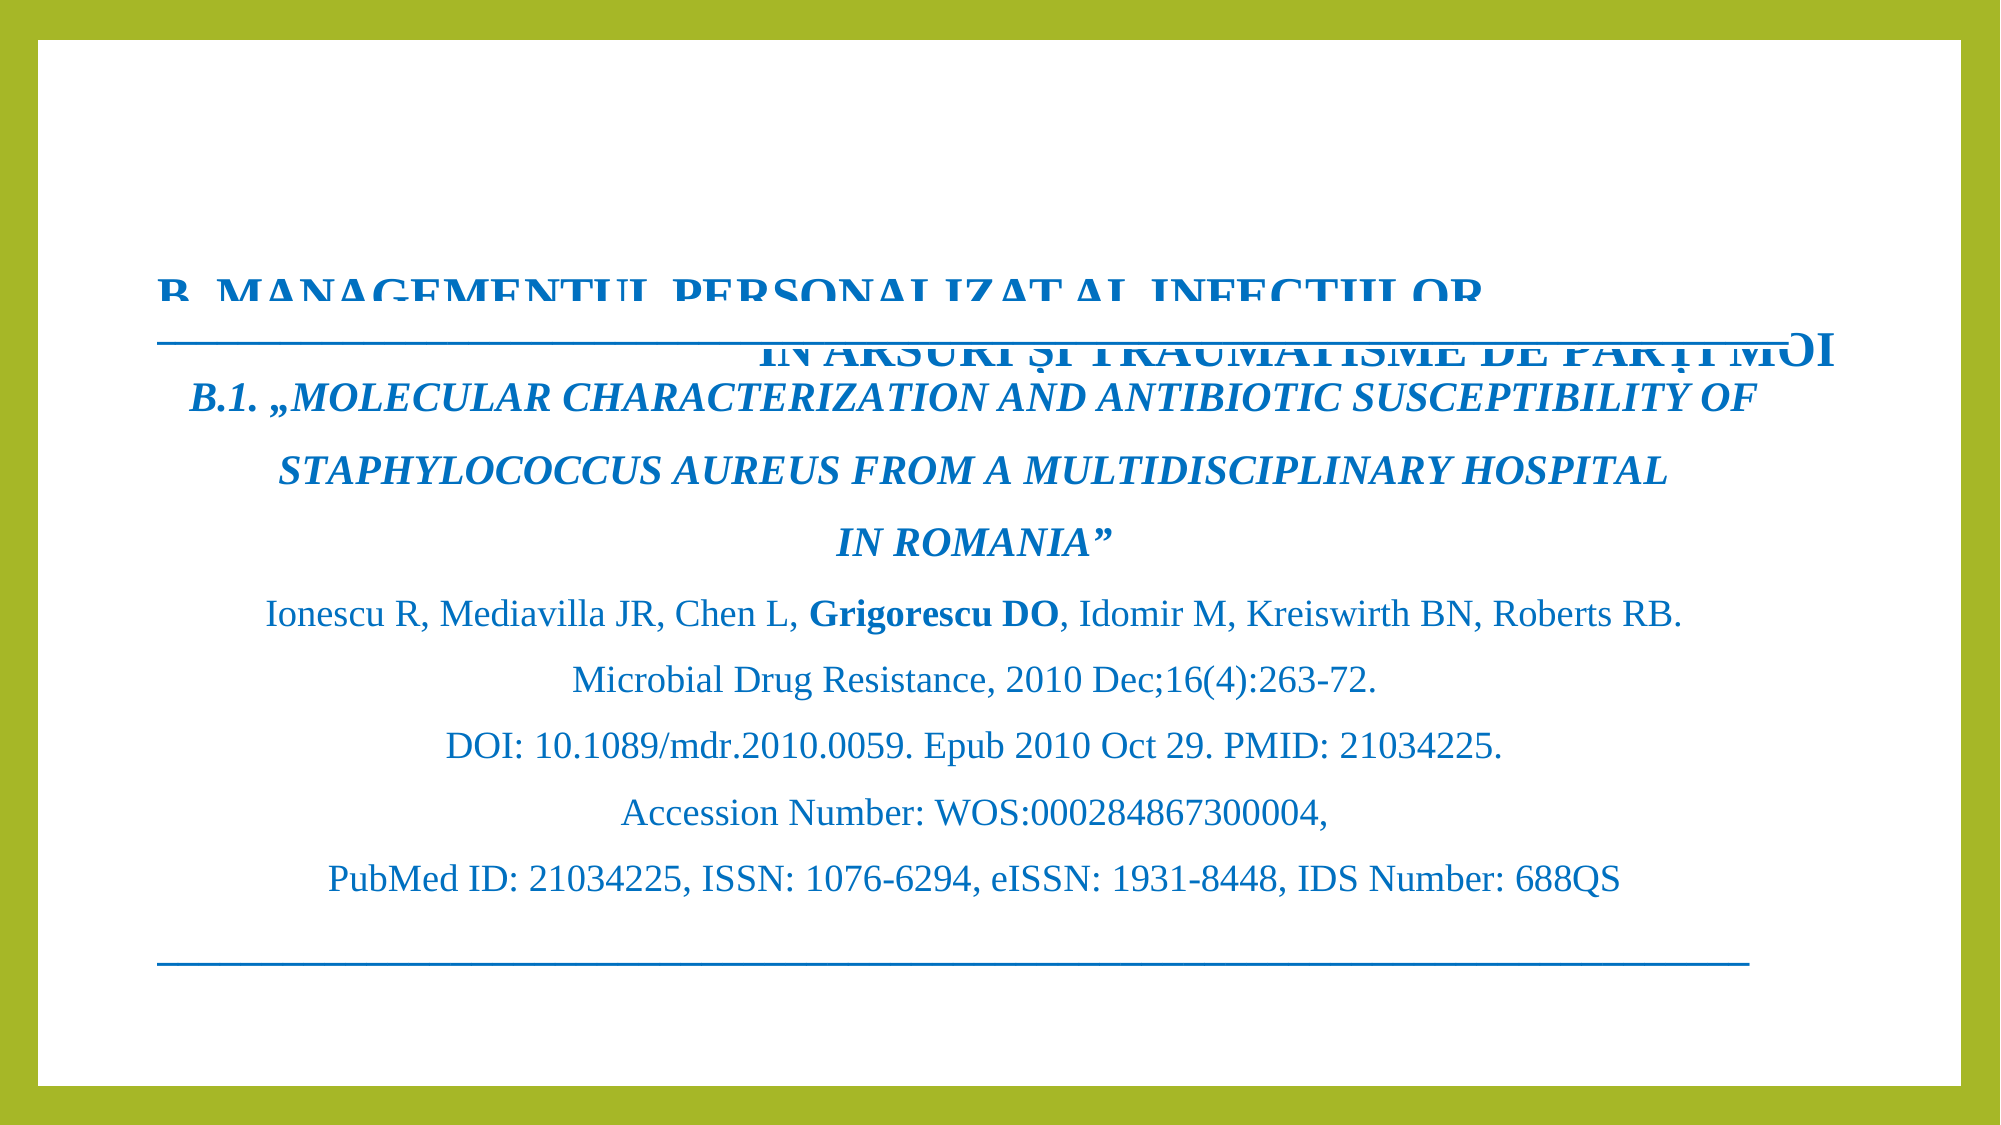

# B. MANAGEMENTUL PERSONALIZAT AL INFECȚIILOR ÎN ARSURI ȘI TRAUMATISME DE PĂRȚI MOI